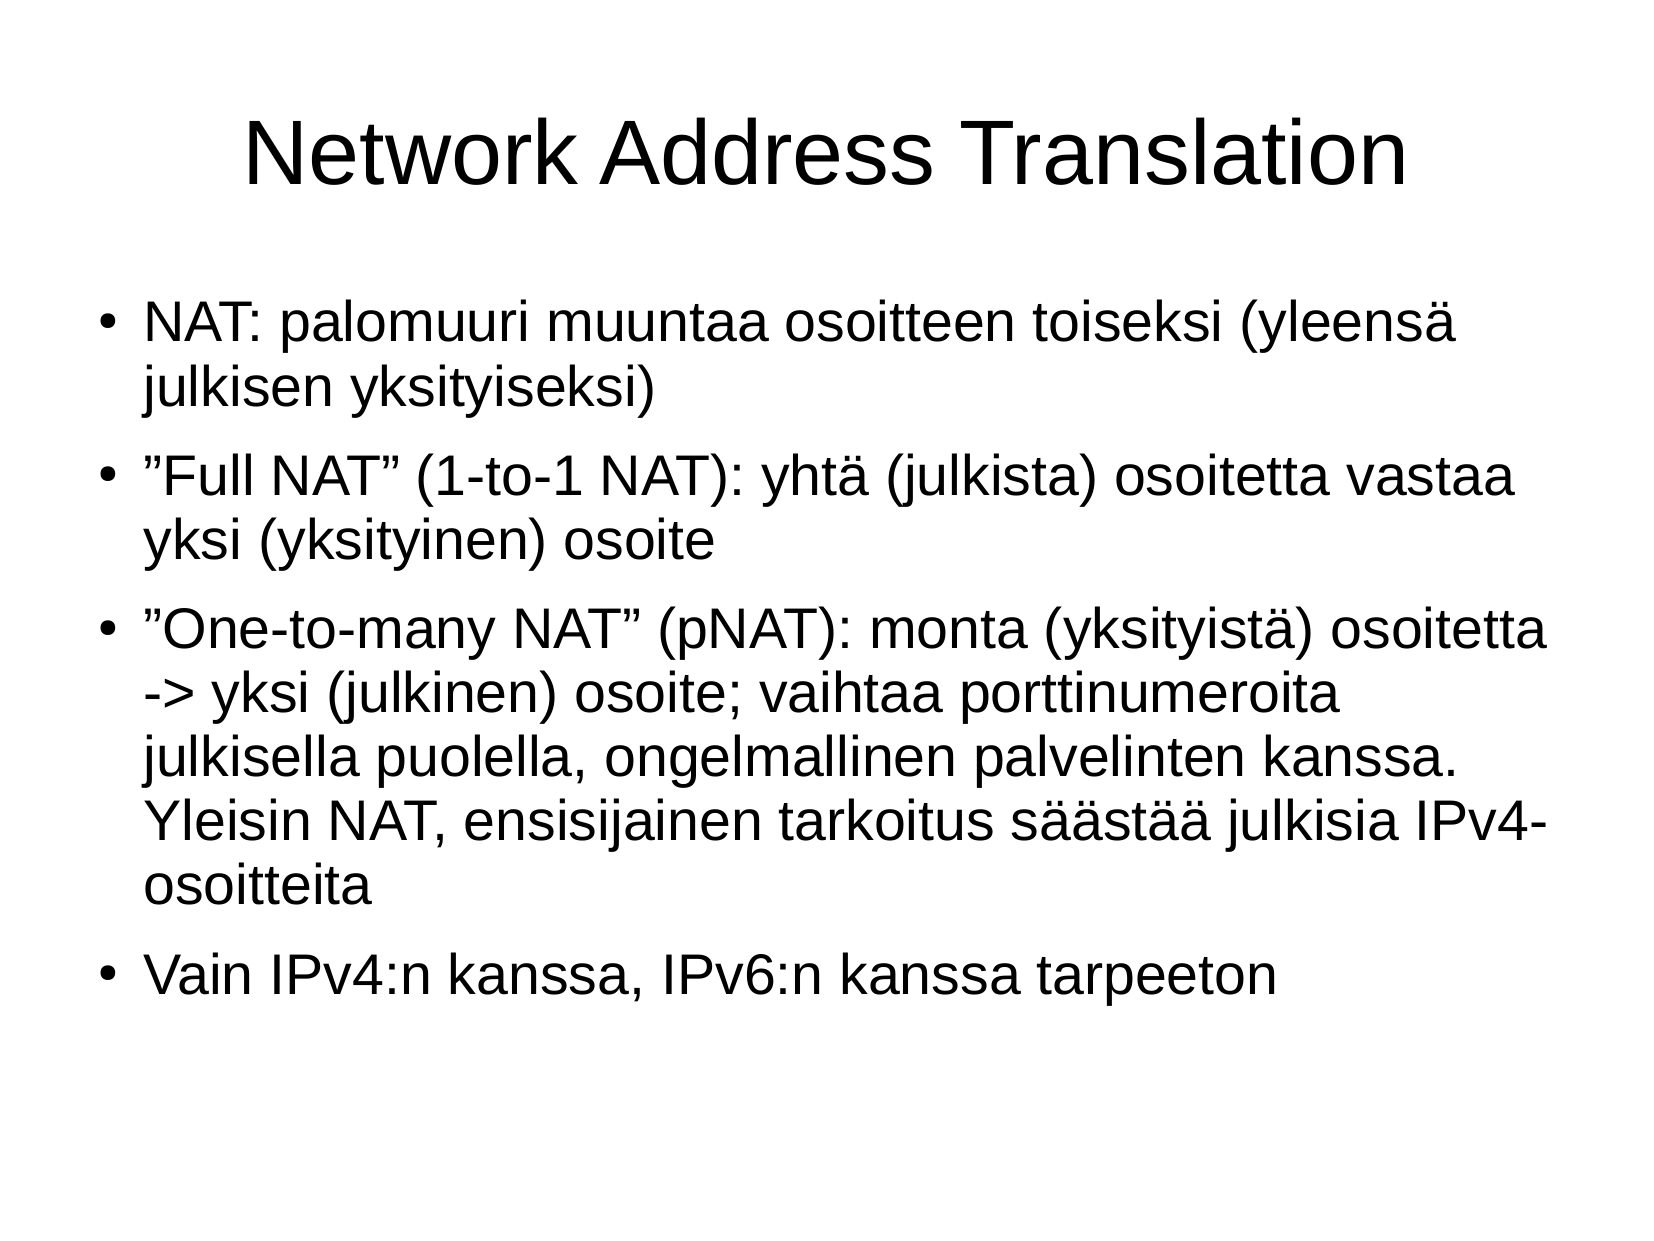

# Network Address Translation
NAT: palomuuri muuntaa osoitteen toiseksi (yleensä julkisen yksityiseksi)
”Full NAT” (1-to-1 NAT): yhtä (julkista) osoitetta vastaa yksi (yksityinen) osoite
”One-to-many NAT” (pNAT): monta (yksityistä) osoitetta -> yksi (julkinen) osoite; vaihtaa porttinumeroita julkisella puolella, ongelmallinen palvelinten kanssa. Yleisin NAT, ensisijainen tarkoitus säästää julkisia IPv4-osoitteita
Vain IPv4:n kanssa, IPv6:n kanssa tarpeeton